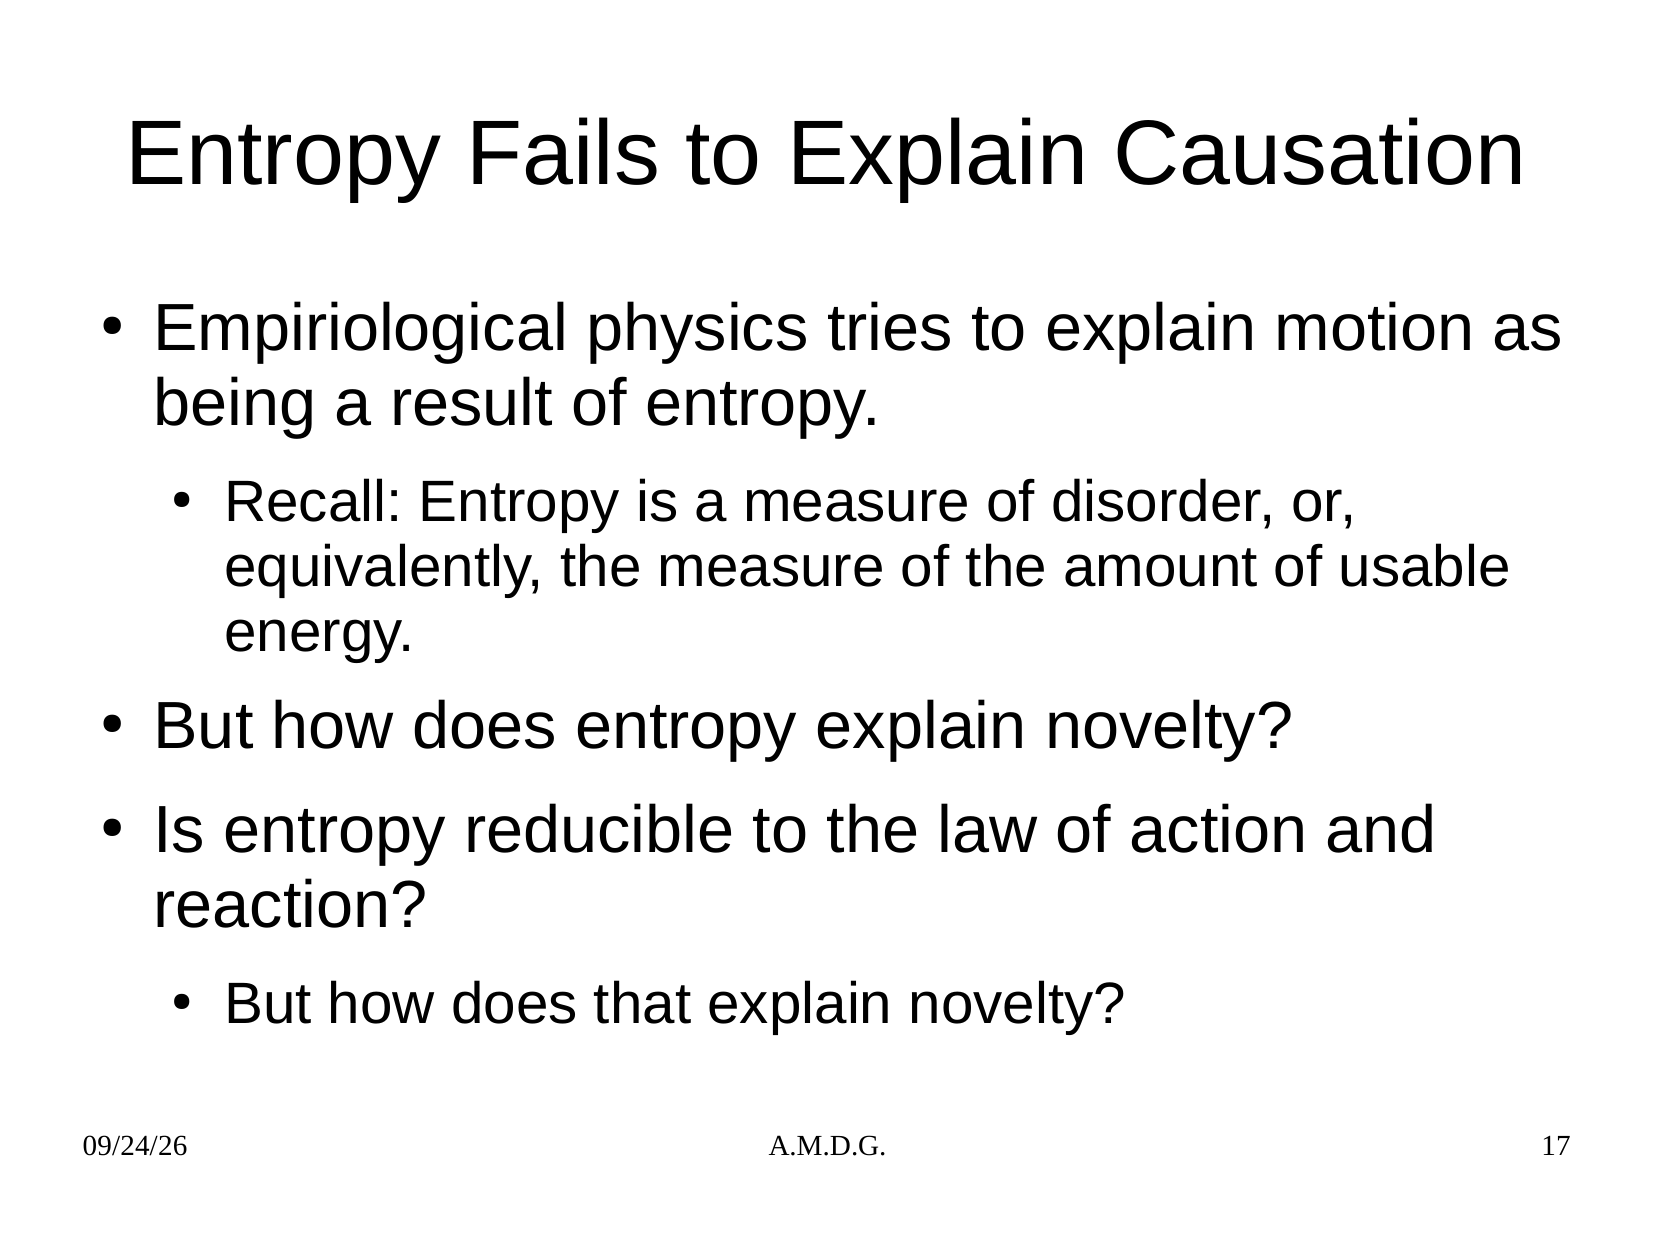

Entropy Fails to Explain Causation
# Empiriological physics tries to explain motion as being a result of entropy.
Recall: Entropy is a measure of disorder, or, equivalently, the measure of the amount of usable energy.
But how does entropy explain novelty?
Is entropy reducible to the law of action and reaction?
But how does that explain novelty?
A.M.D.G.
17